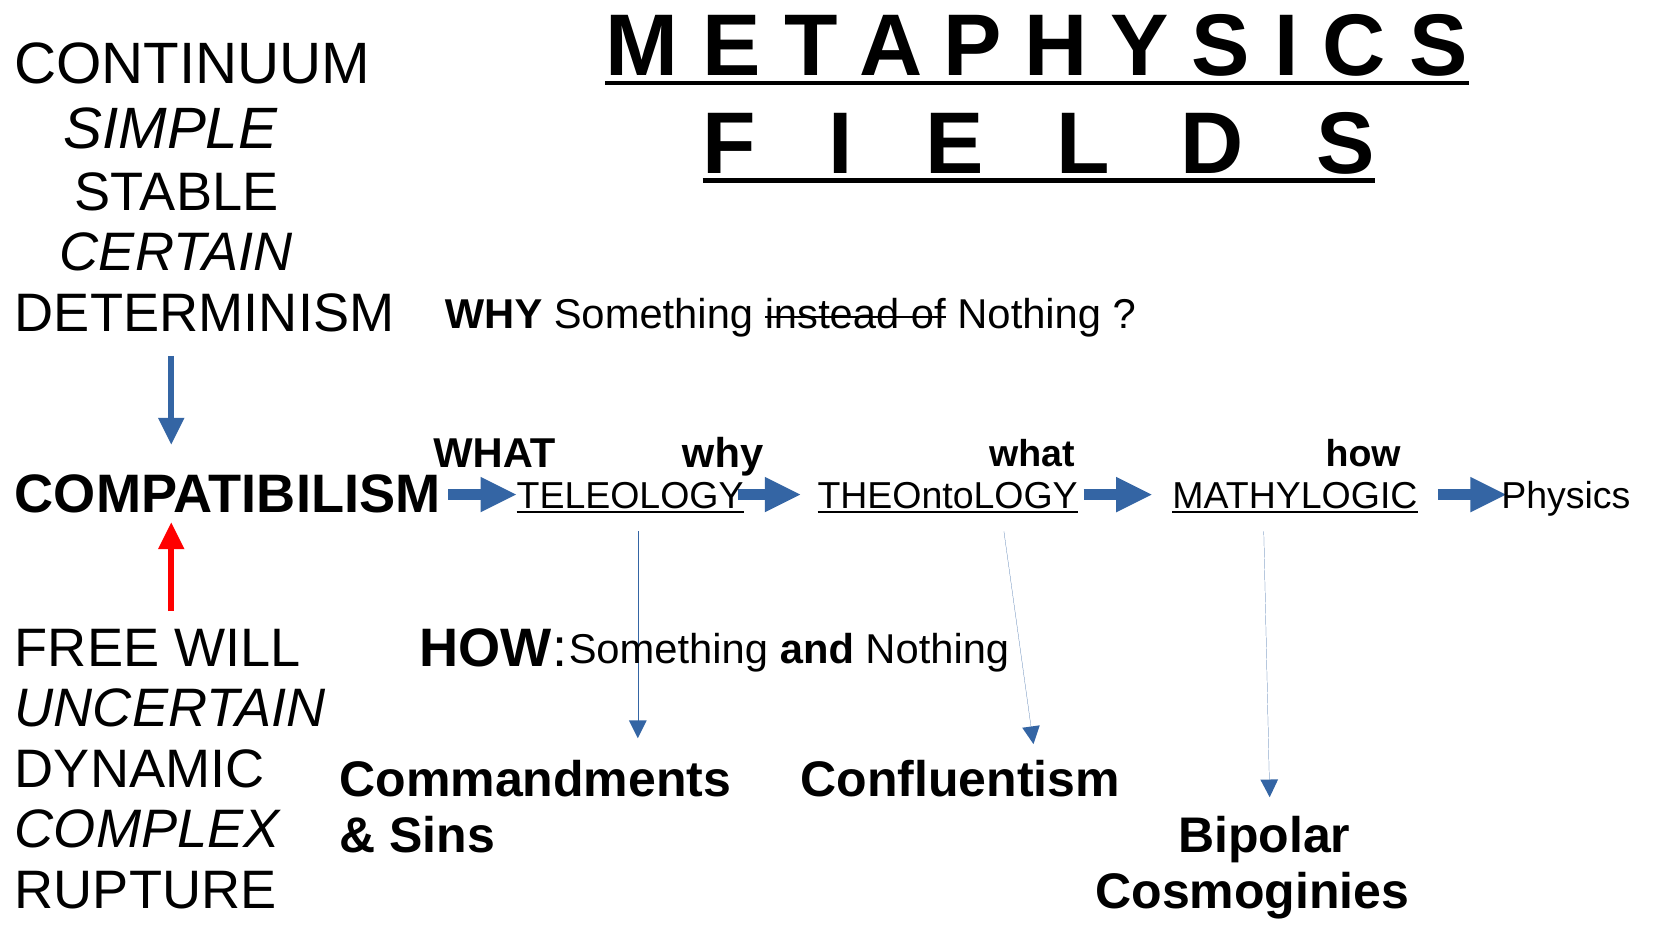

M E T A P H Y S I C S
 F I E L D S
CONTINUUM
 SIMPLE
 STABLE
 CERTAIN
DETERMINISM
COMPATIBILISM
FREE WILL HOW:
UNCERTAIN
DYNAMIC
COMPLEX
RUPTURE
 WHY Something instead of Nothing ?
WHAT why
 what how
TELEOLOGY THEOntoLOGY MATHYLOGIC Physics
 Something and Nothing
Commandments Confluentism
& Sins Bipolar
 Cosmoginies